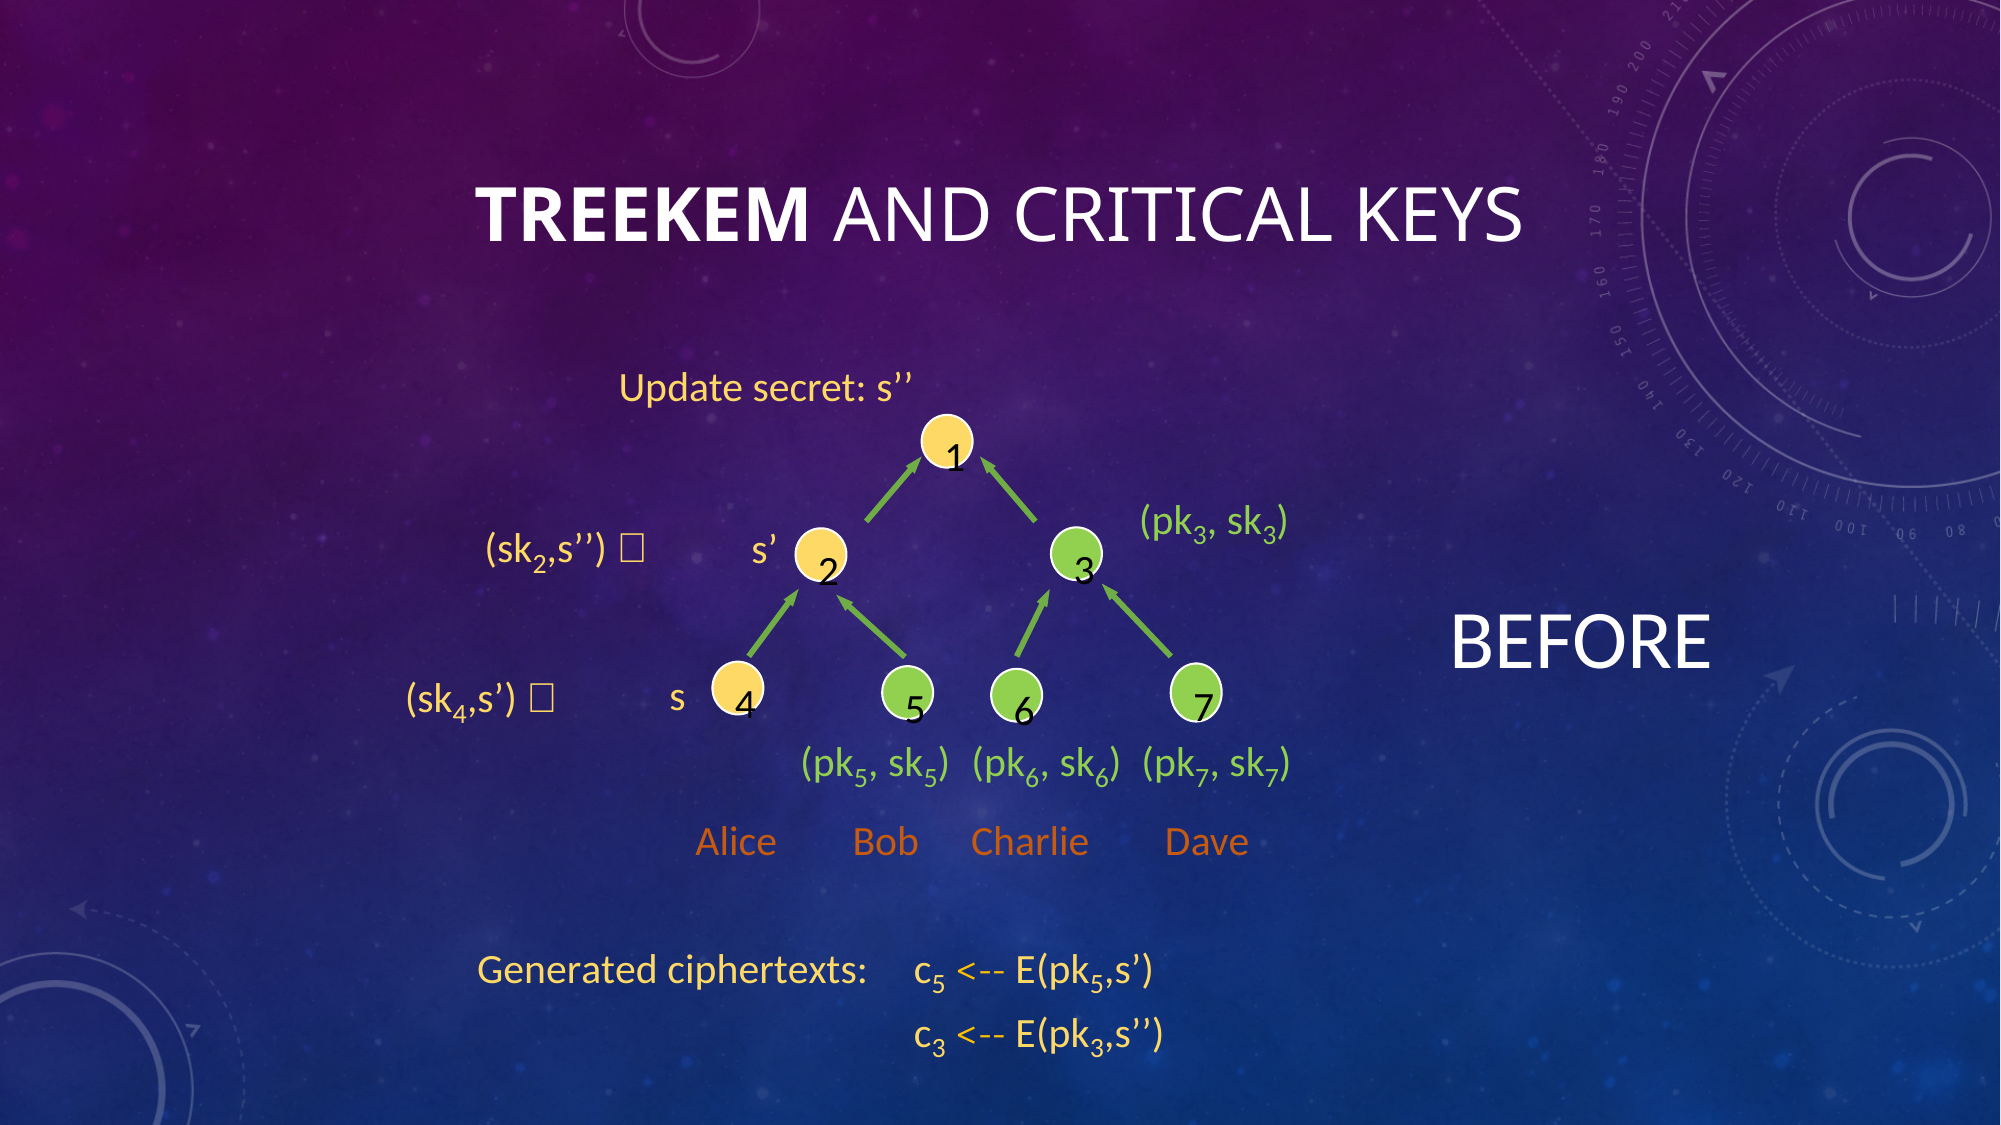

# TreeKEM and Critical Keys
Update secret: s’’
1
 (pk3, sk3)
(sk2,s’’) 
s’
3
2
BEFORE
s
4
(sk4,s’) 
7
5
6
(pk5, sk5)
(pk6, sk6)
(pk7, sk7)
Alice
Bob
Charlie
Dave
Generated ciphertexts:
c5 <-- E(pk5,s’)
c3 <-- E(pk3,s’’)